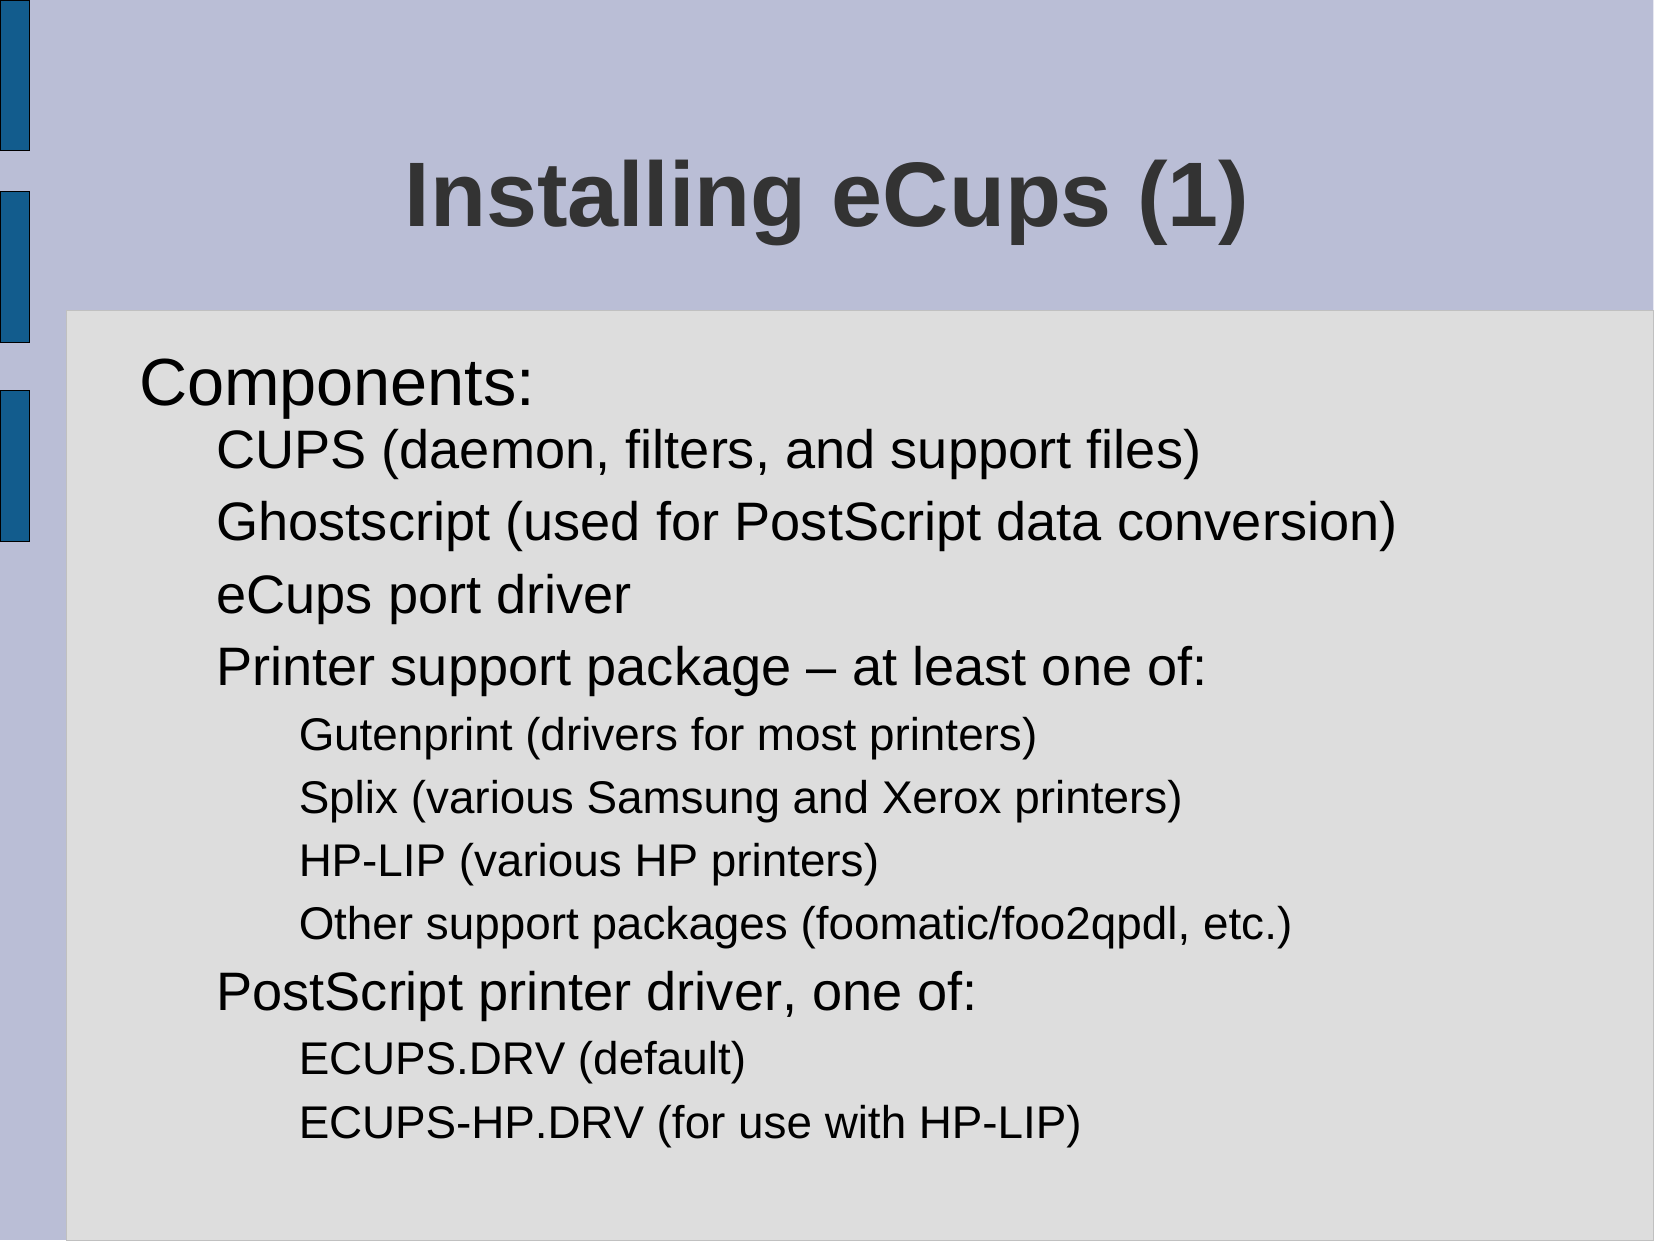

# Installing eCups (1)
Components:
CUPS (daemon, filters, and support files)
Ghostscript (used for PostScript data conversion)
eCups port driver
Printer support package – at least one of:
Gutenprint (drivers for most printers)
Splix (various Samsung and Xerox printers)
HP-LIP (various HP printers)
Other support packages (foomatic/foo2qpdl, etc.)
PostScript printer driver, one of:
ECUPS.DRV (default)
ECUPS-HP.DRV (for use with HP-LIP)